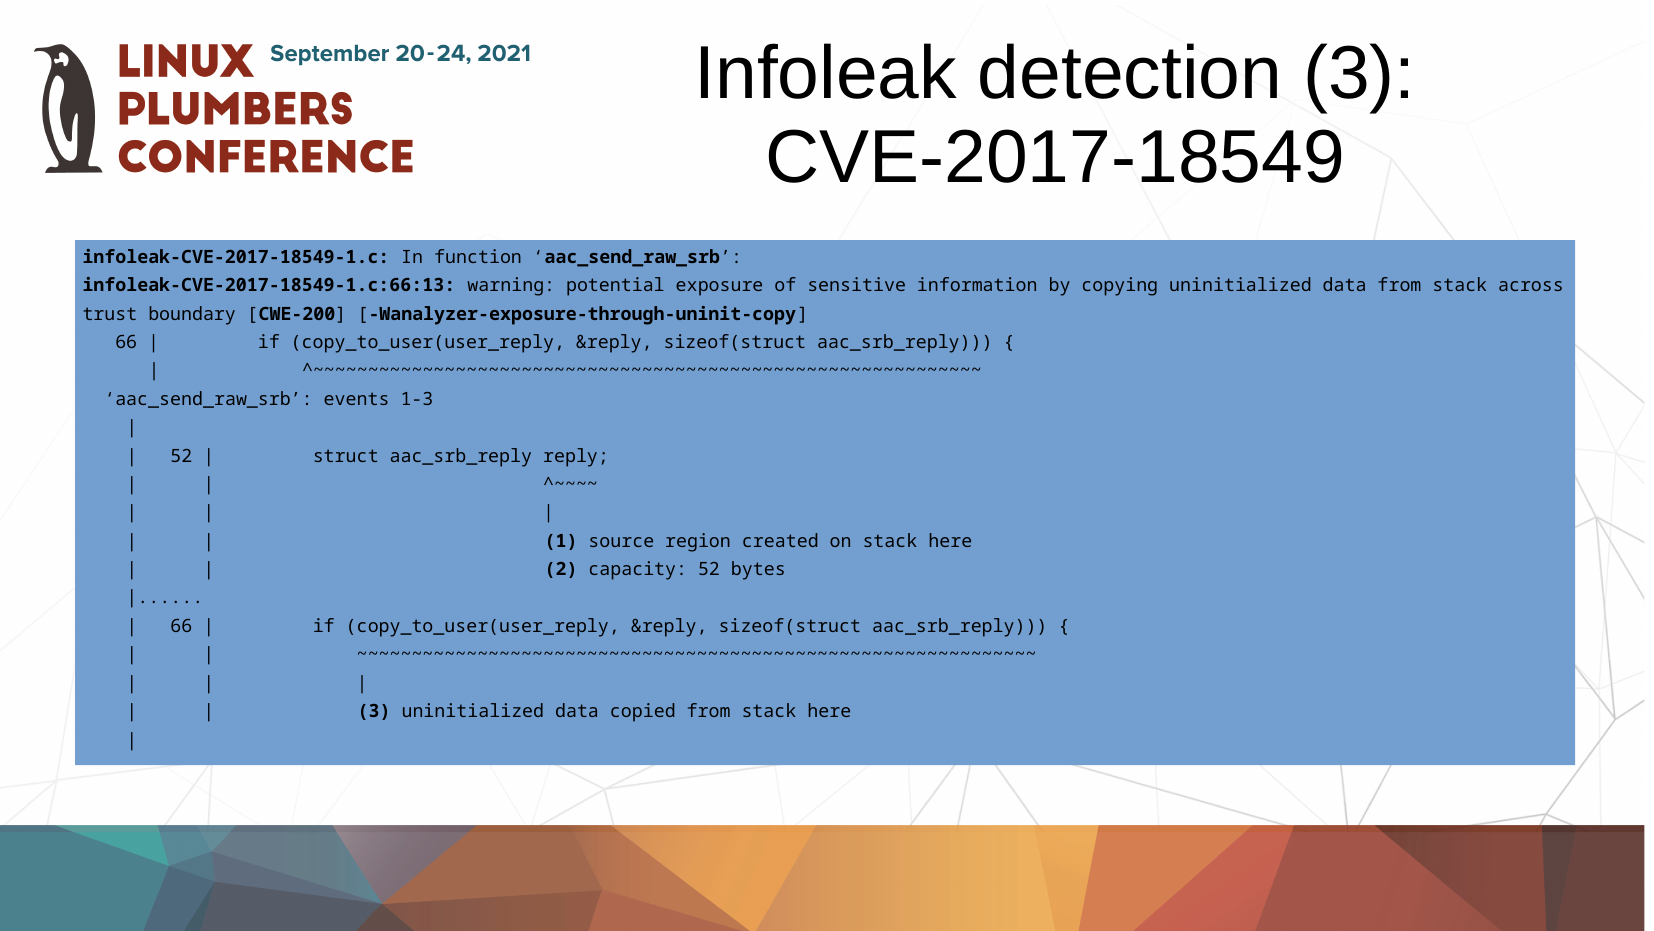

# Infoleak detection (3): CVE-2017-18549
infoleak-CVE-2017-18549-1.c: In function ‘aac_send_raw_srb’:
infoleak-CVE-2017-18549-1.c:66:13: warning: potential exposure of sensitive information by copying uninitialized data from stack across trust boundary [CWE-200] [-Wanalyzer-exposure-through-uninit-copy]
 66 | if (copy_to_user(user_reply, &reply, sizeof(struct aac_srb_reply))) {
 | ^~~~~~~~~~~~~~~~~~~~~~~~~~~~~~~~~~~~~~~~~~~~~~~~~~~~~~~~~~~~~~
 ‘aac_send_raw_srb’: events 1-3
 |
 | 52 | struct aac_srb_reply reply;
 | | ^~~~~
 | | |
 | | (1) source region created on stack here
 | | (2) capacity: 52 bytes
 |......
 | 66 | if (copy_to_user(user_reply, &reply, sizeof(struct aac_srb_reply))) {
 | | ~~~~~~~~~~~~~~~~~~~~~~~~~~~~~~~~~~~~~~~~~~~~~~~~~~~~~~~~~~~~~~
 | | |
 | | (3) uninitialized data copied from stack here
 |